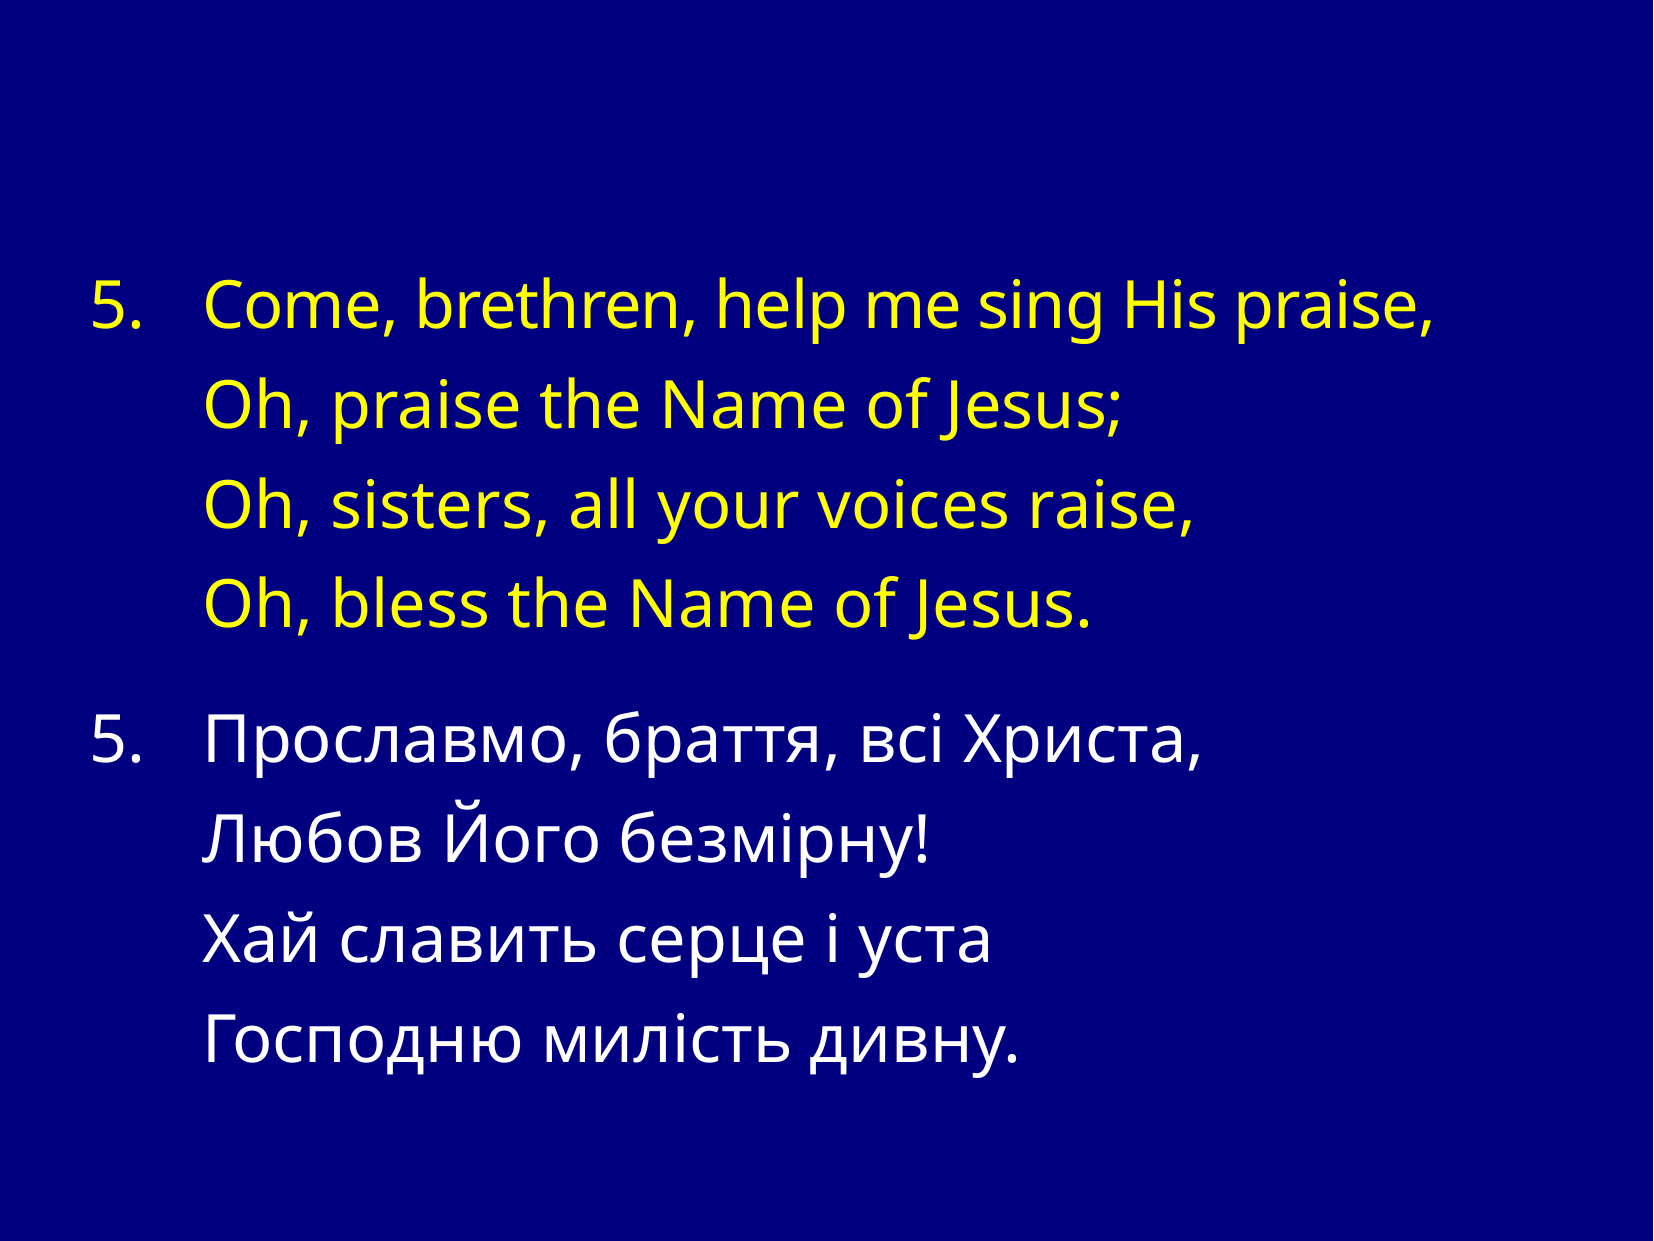

5.	Come, brethren, help me sing His praise,
	Oh, praise the Name of Jesus;
	Oh, sisters, all your voices raise,
	Oh, bless the Name of Jesus.
5.	Прославмо, браття, всі Христа,
	Любов Його безмірну!
	Хай славить серце і уста
	Господню милість дивну.